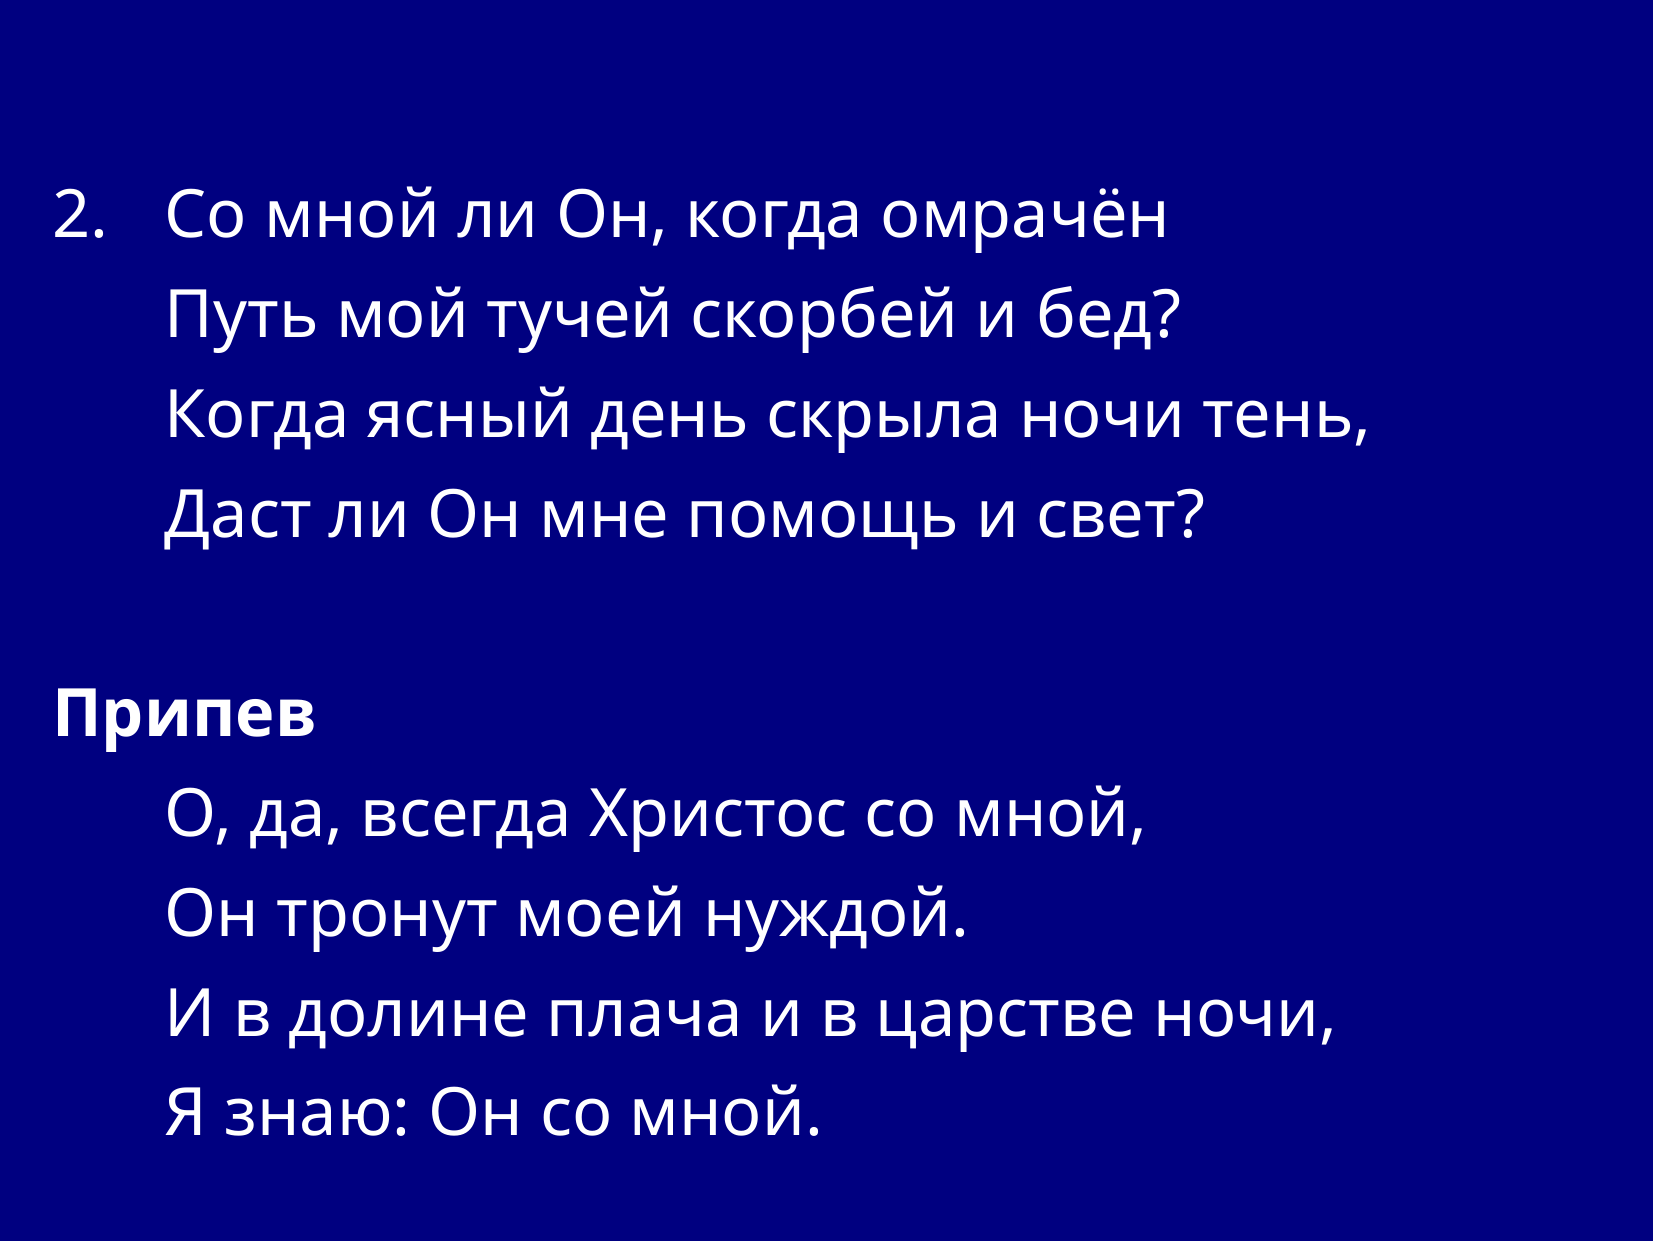

2.	Со мной ли Он, когда омрачён
	Путь мой тучей скорбей и бед?
	Когда ясный день скрыла ночи тень,
	Даст ли Он мне помощь и свет?
Припев
	О, да, всегда Христос со мной,
	Он тронут моей нуждой.
	И в долине плача и в царстве ночи,
	Я знаю: Он со мной.